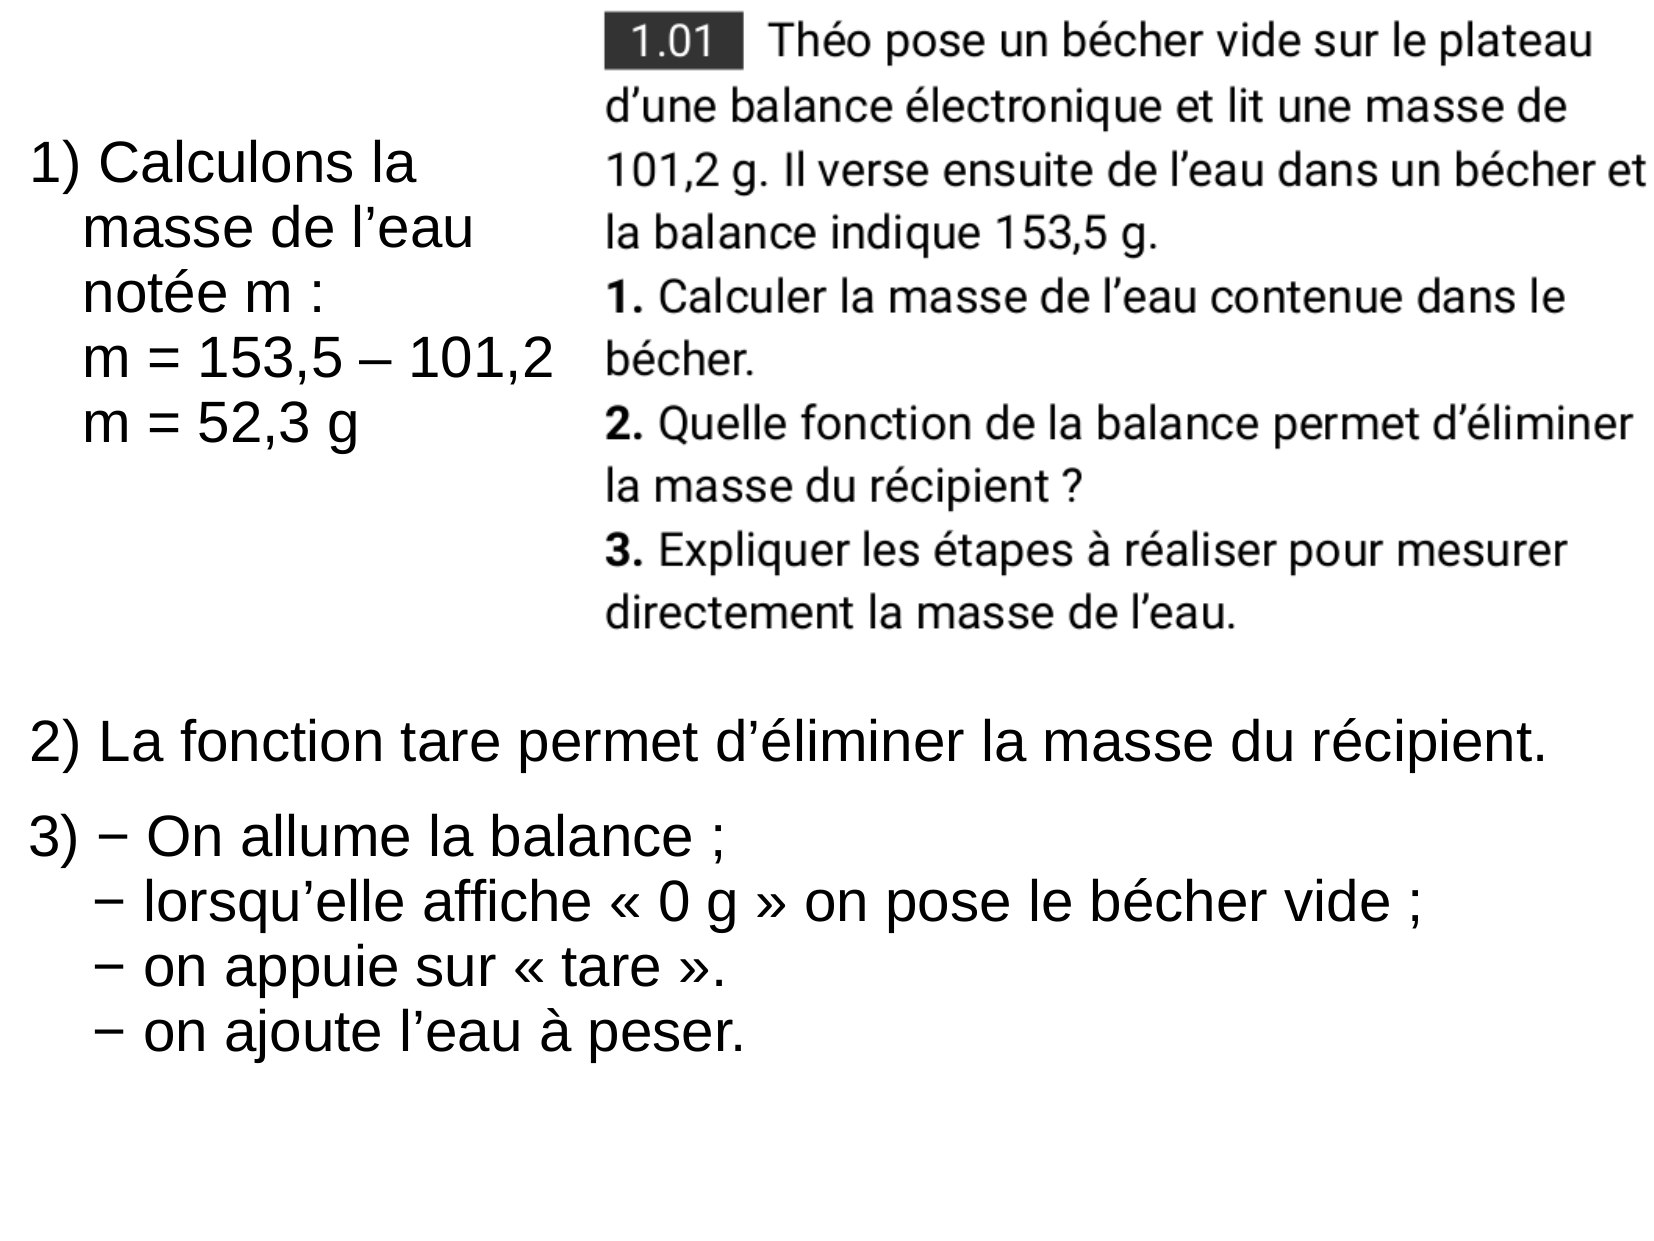

#
 Calculons la
masse de l’eau
notée m :
m = 153,5 – 101,2
m = 52,3 g
 La fonction tare permet d’éliminer la masse du récipient.
 3) − On allume la balance ;
 − lorsqu’elle affiche « 0 g » on pose le bécher vide ;
 − on appuie sur « tare ».
 − on ajoute l’eau à peser.